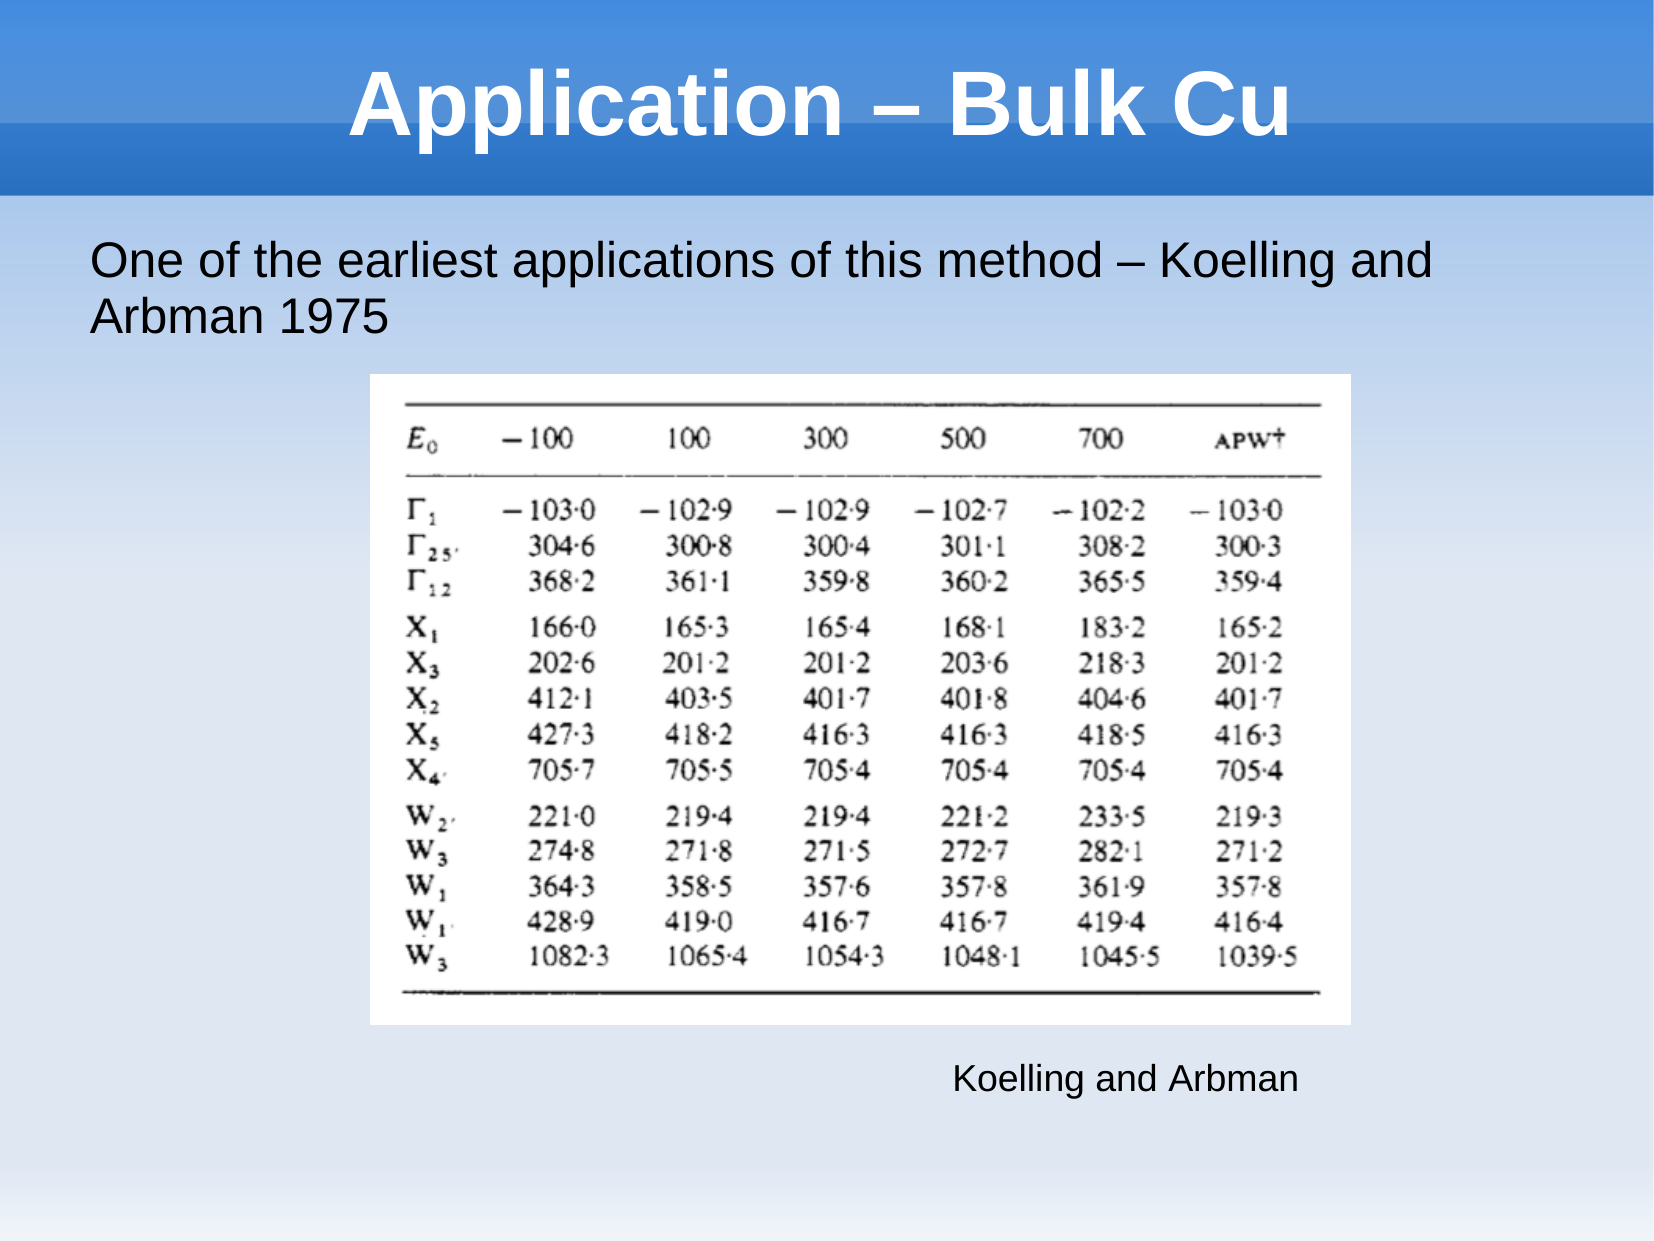

# Application – Bulk Cu
One of the earliest applications of this method – Koelling and Arbman 1975
Koelling and Arbman